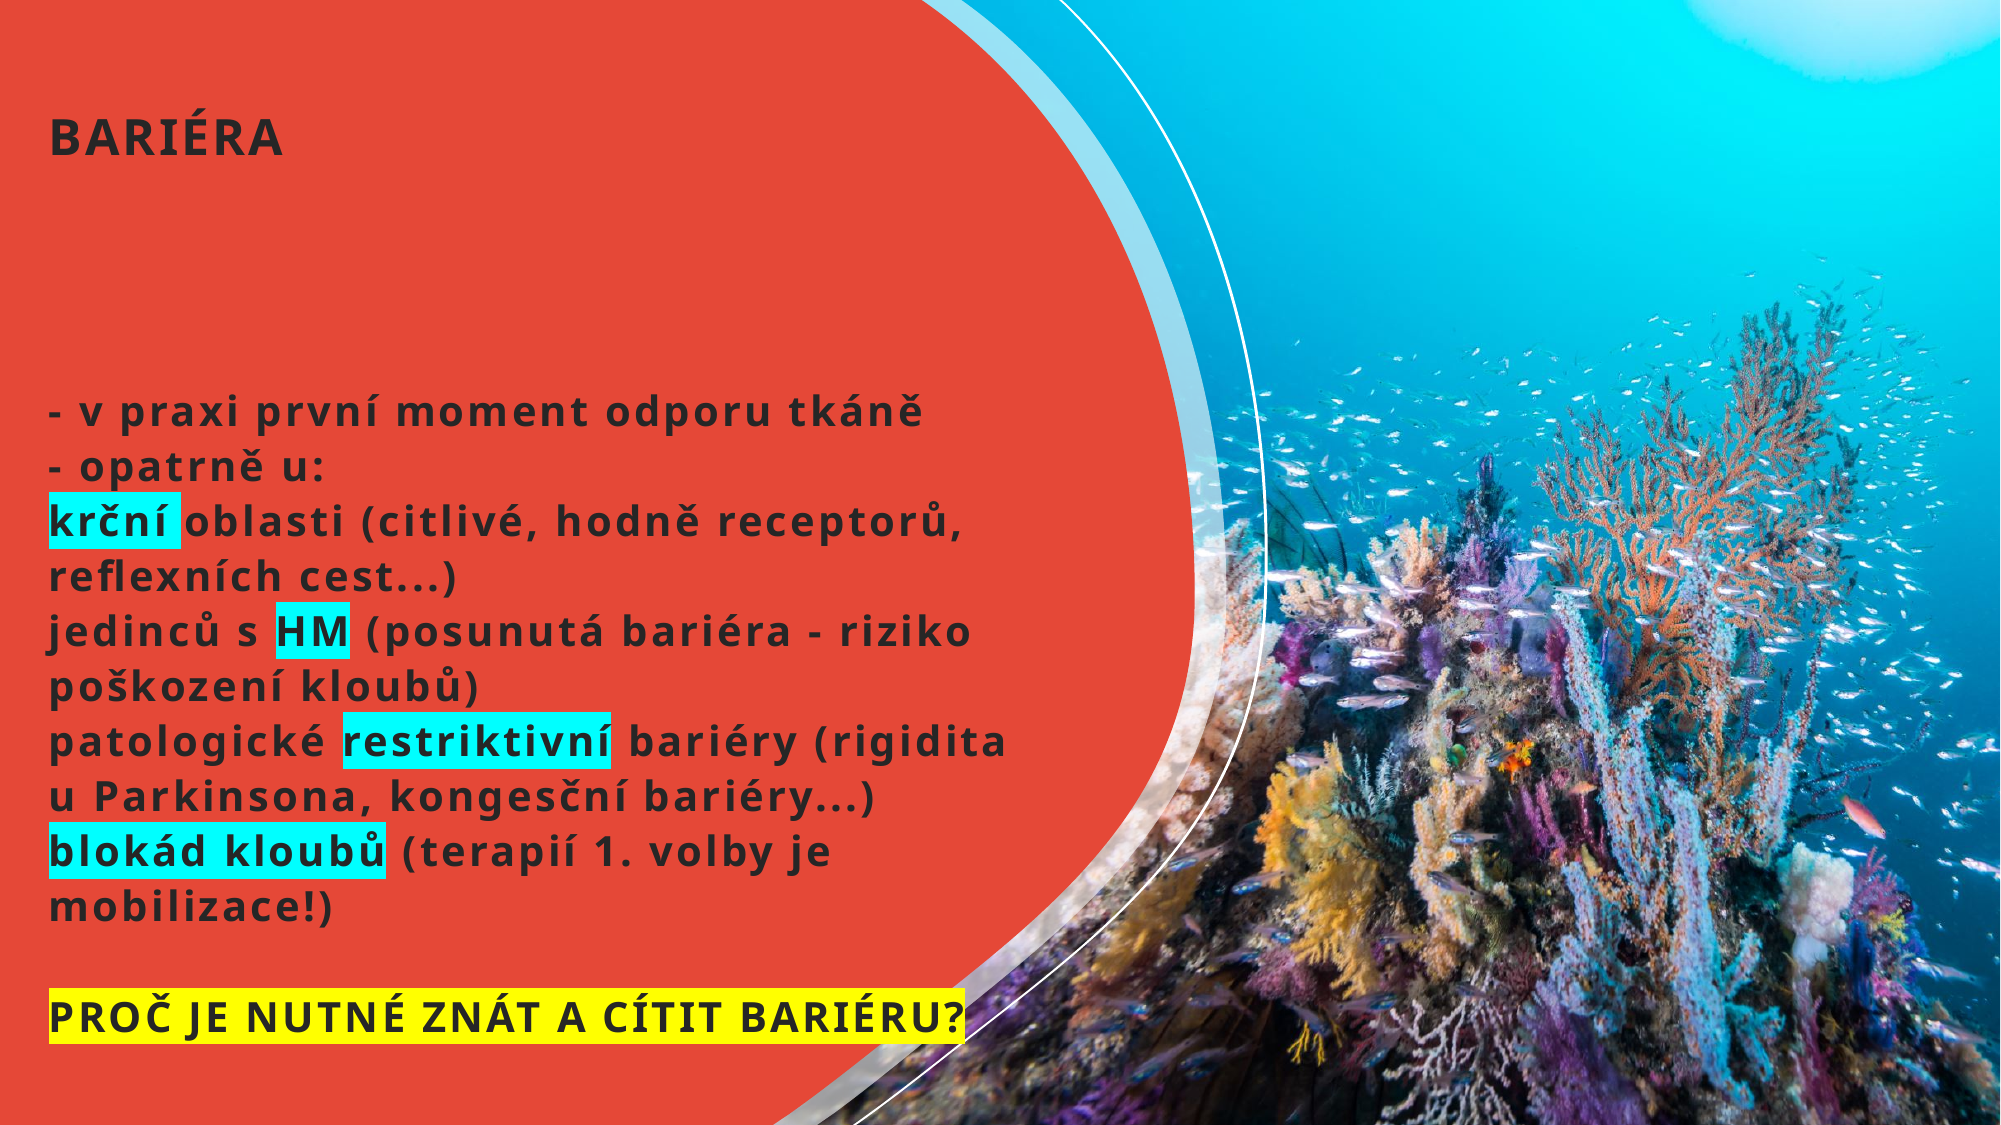

# BARIÉRA - v praxi první moment odporu tkáně - opatrně u: krční oblasti (citlivé, hodně receptorů, reflexních cest...) jedinců s HM (posunutá bariéra - riziko poškození kloubů) patologické restriktivní bariéry (rigidita u Parkinsona, kongesční bariéry...) blokád kloubů (terapií 1. volby je mobilizace!) PROČ JE NUTNÉ ZNÁT A CÍTIT BARIÉRU?